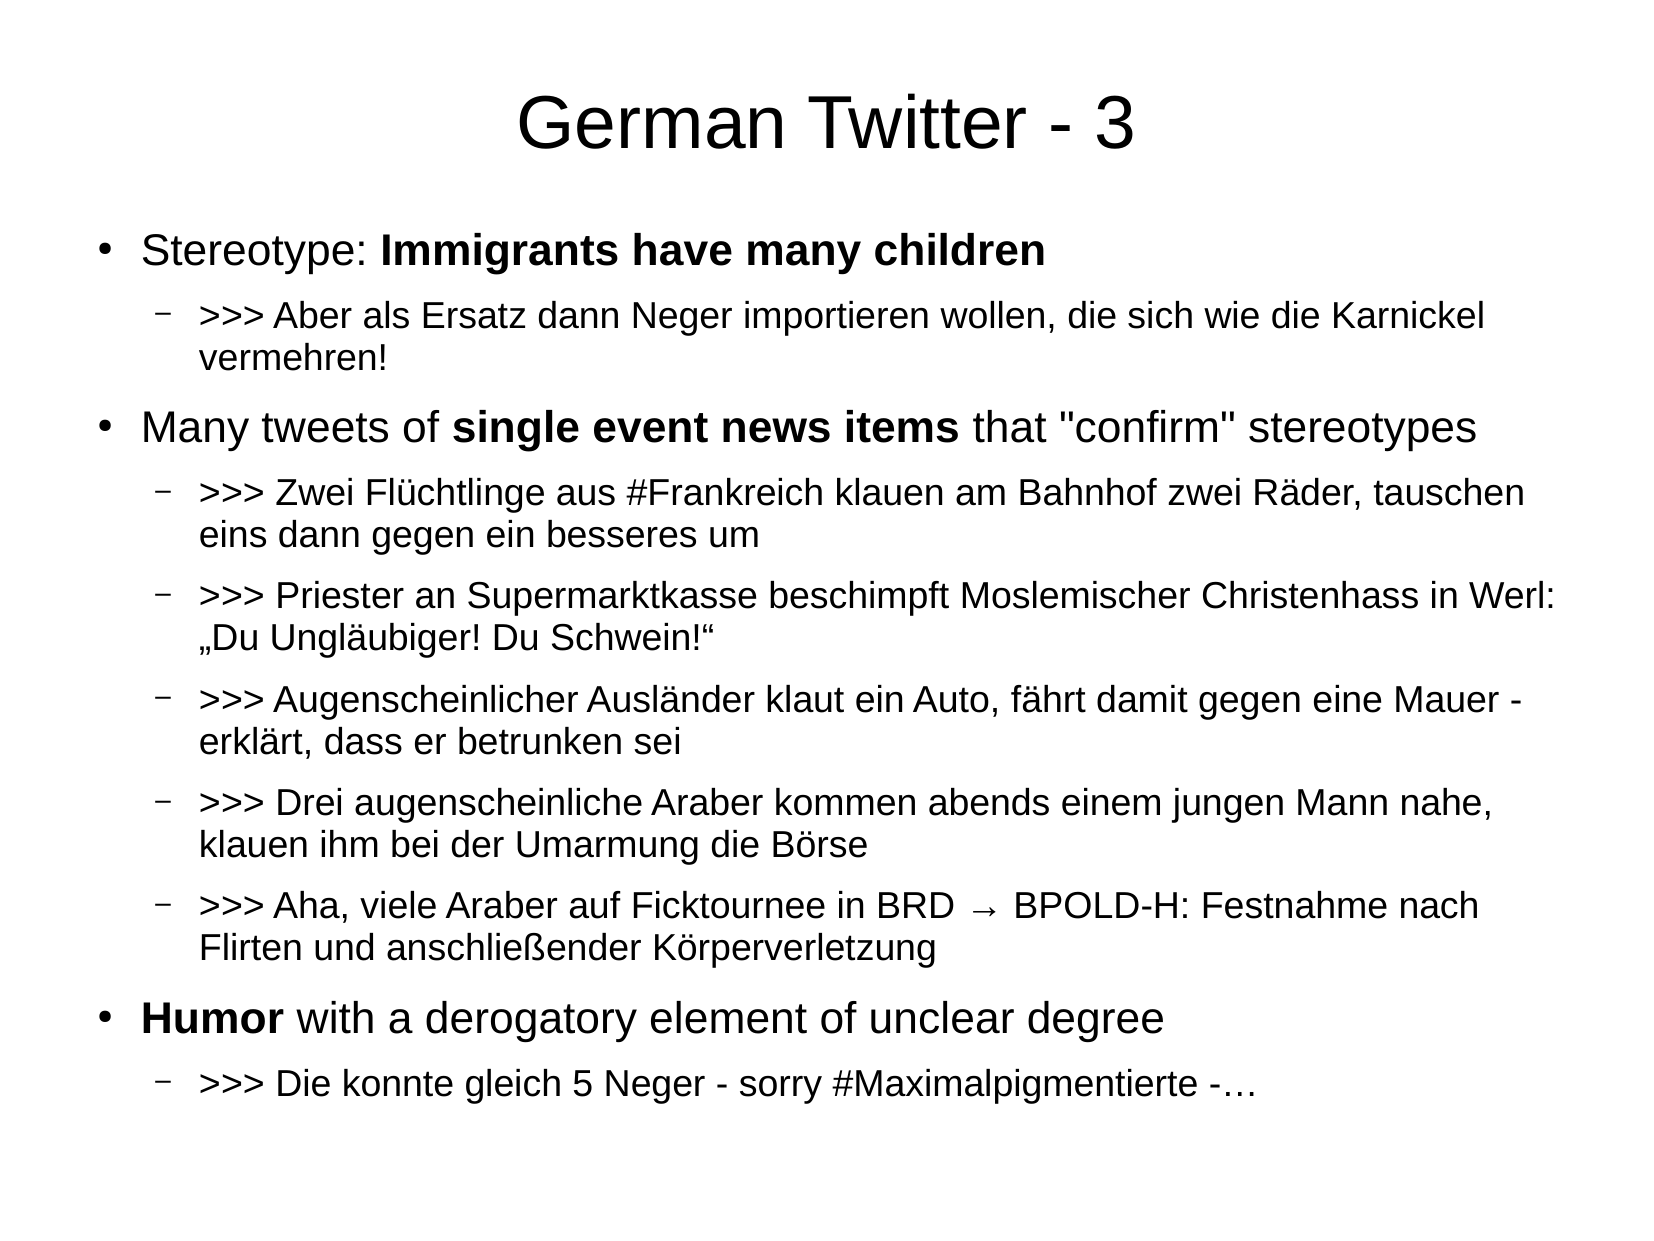

# German Twitter - 3
Stereotype: Immigrants have many children
>>> Aber als Ersatz dann Neger importieren wollen, die sich wie die Karnickel vermehren!
Many tweets of single event news items that "confirm" stereotypes
>>> Zwei Flüchtlinge aus #Frankreich klauen am Bahnhof zwei Räder, tauschen eins dann gegen ein besseres um
>>> Priester an Supermarktkasse beschimpft Moslemischer Christenhass in Werl: „Du Ungläubiger! Du Schwein!“
>>> Augenscheinlicher Ausländer klaut ein Auto, fährt damit gegen eine Mauer - erklärt, dass er betrunken sei
>>> Drei augenscheinliche Araber kommen abends einem jungen Mann nahe, klauen ihm bei der Umarmung die Börse
>>> Aha, viele Araber auf Ficktournee in BRD → BPOLD-H: Festnahme nach Flirten und anschließender Körperverletzung
Humor with a derogatory element of unclear degree
>>> Die konnte gleich 5 Neger - sorry #Maximalpigmentierte -…